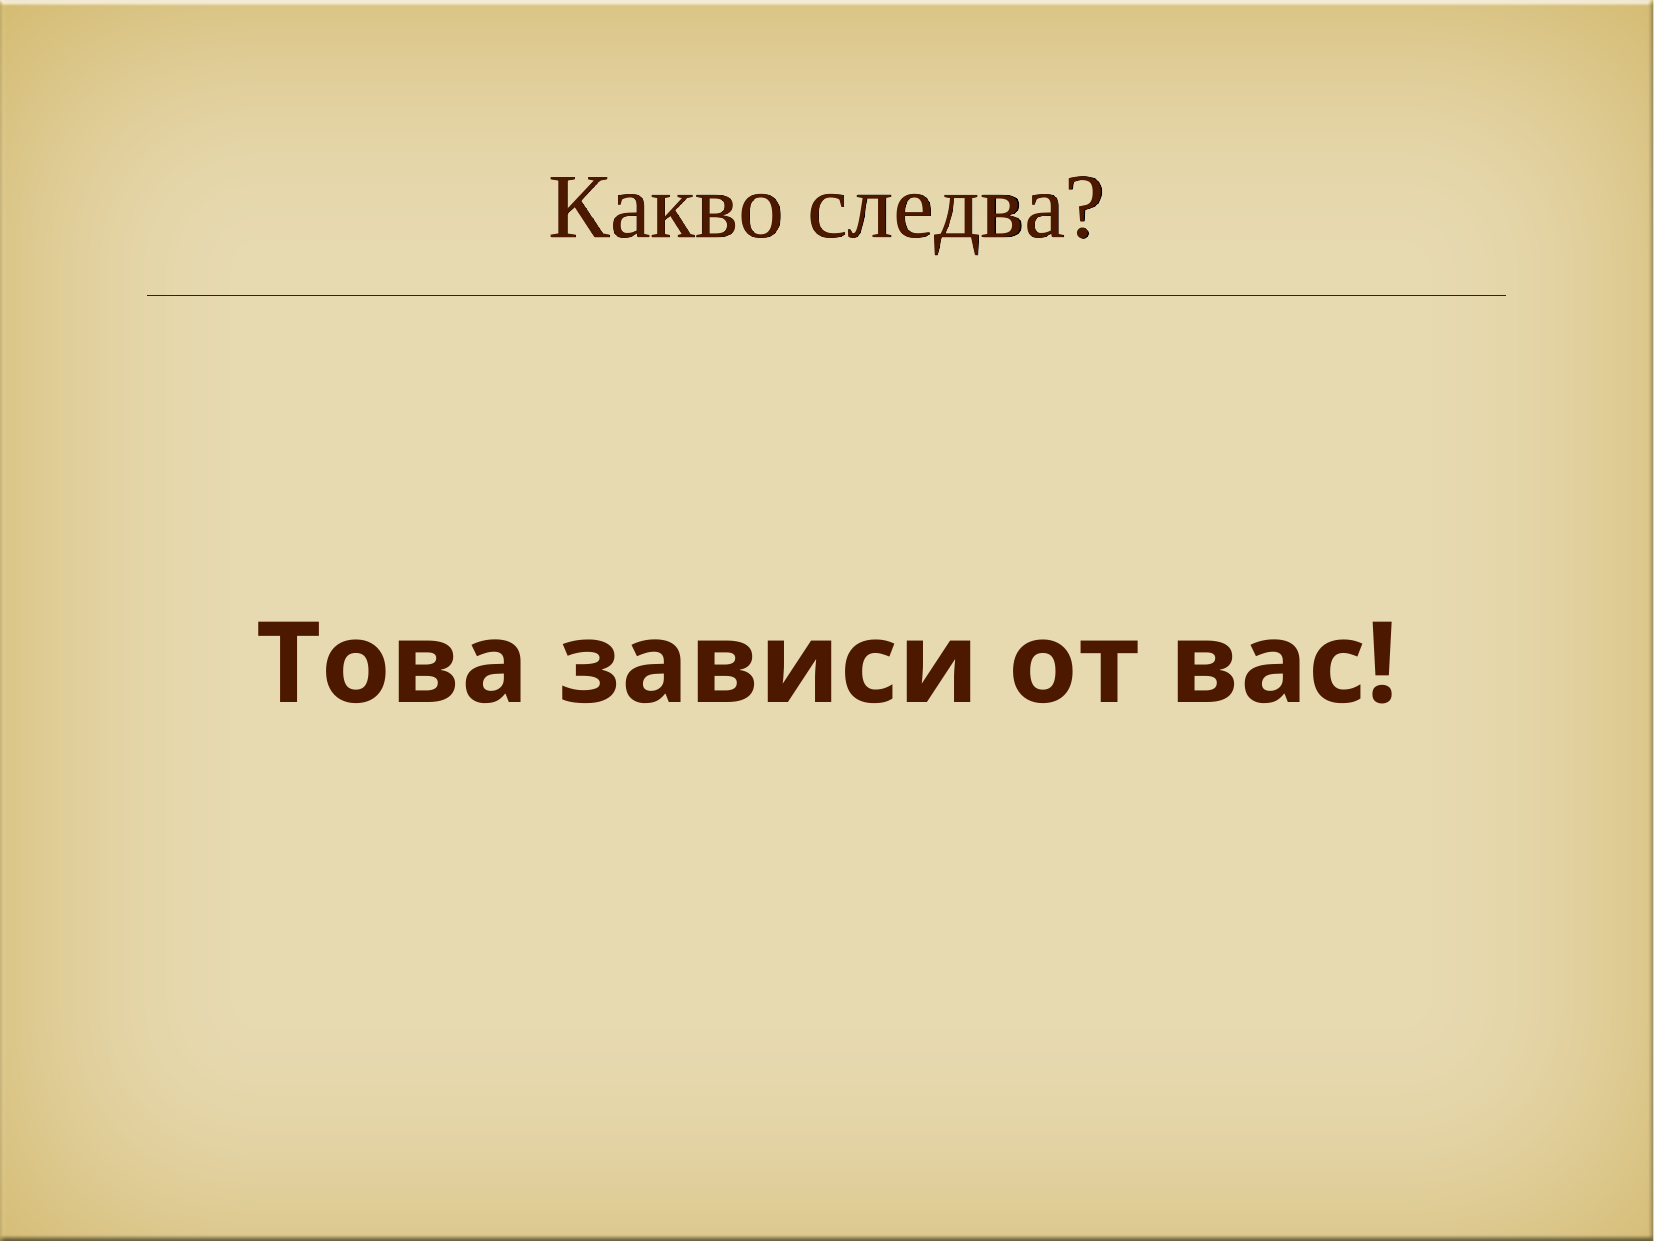

# Какво следва?
Това зависи от вас!